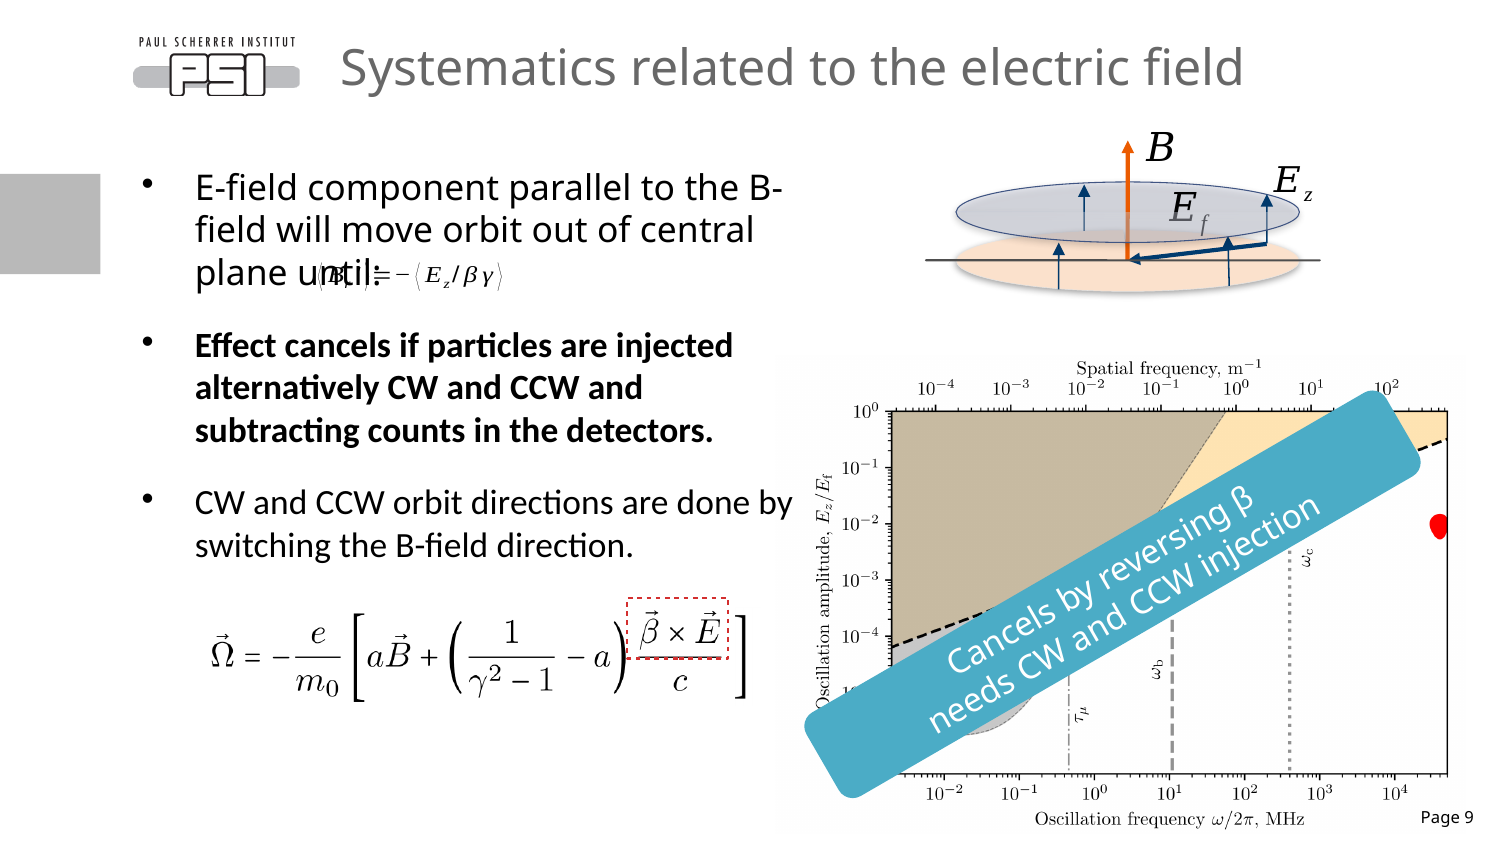

Systematics related to the electric field
# E-field component parallel to the B-field will move orbit out of central plane until:
Effect cancels if particles are injected alternatively CW and CCW and subtracting counts in the detectors.
CW and CCW orbit directions are done by switching the B-field direction.
Cancels by reversing β
needs CW and CCW injection
Page